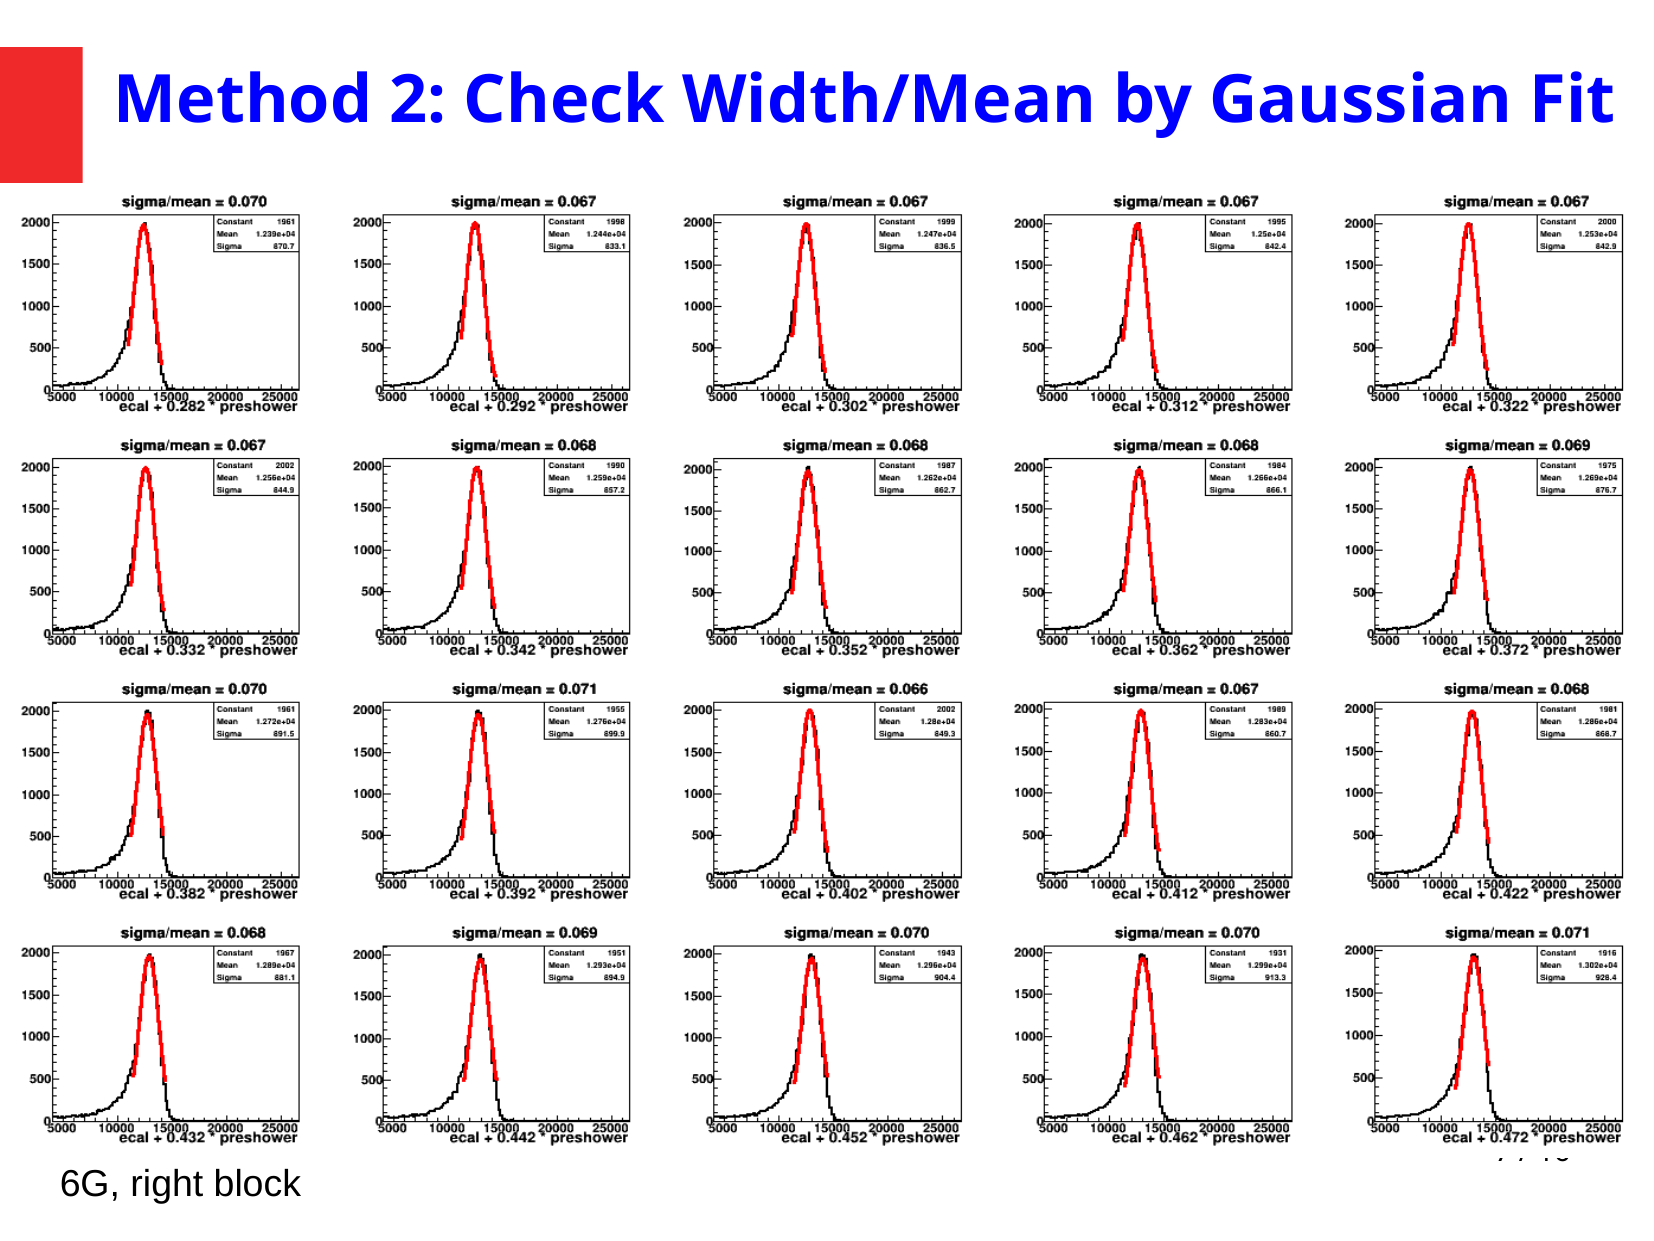

# Method 2: Check Width/Mean by Gaussian Fit
1
7
6G, right block